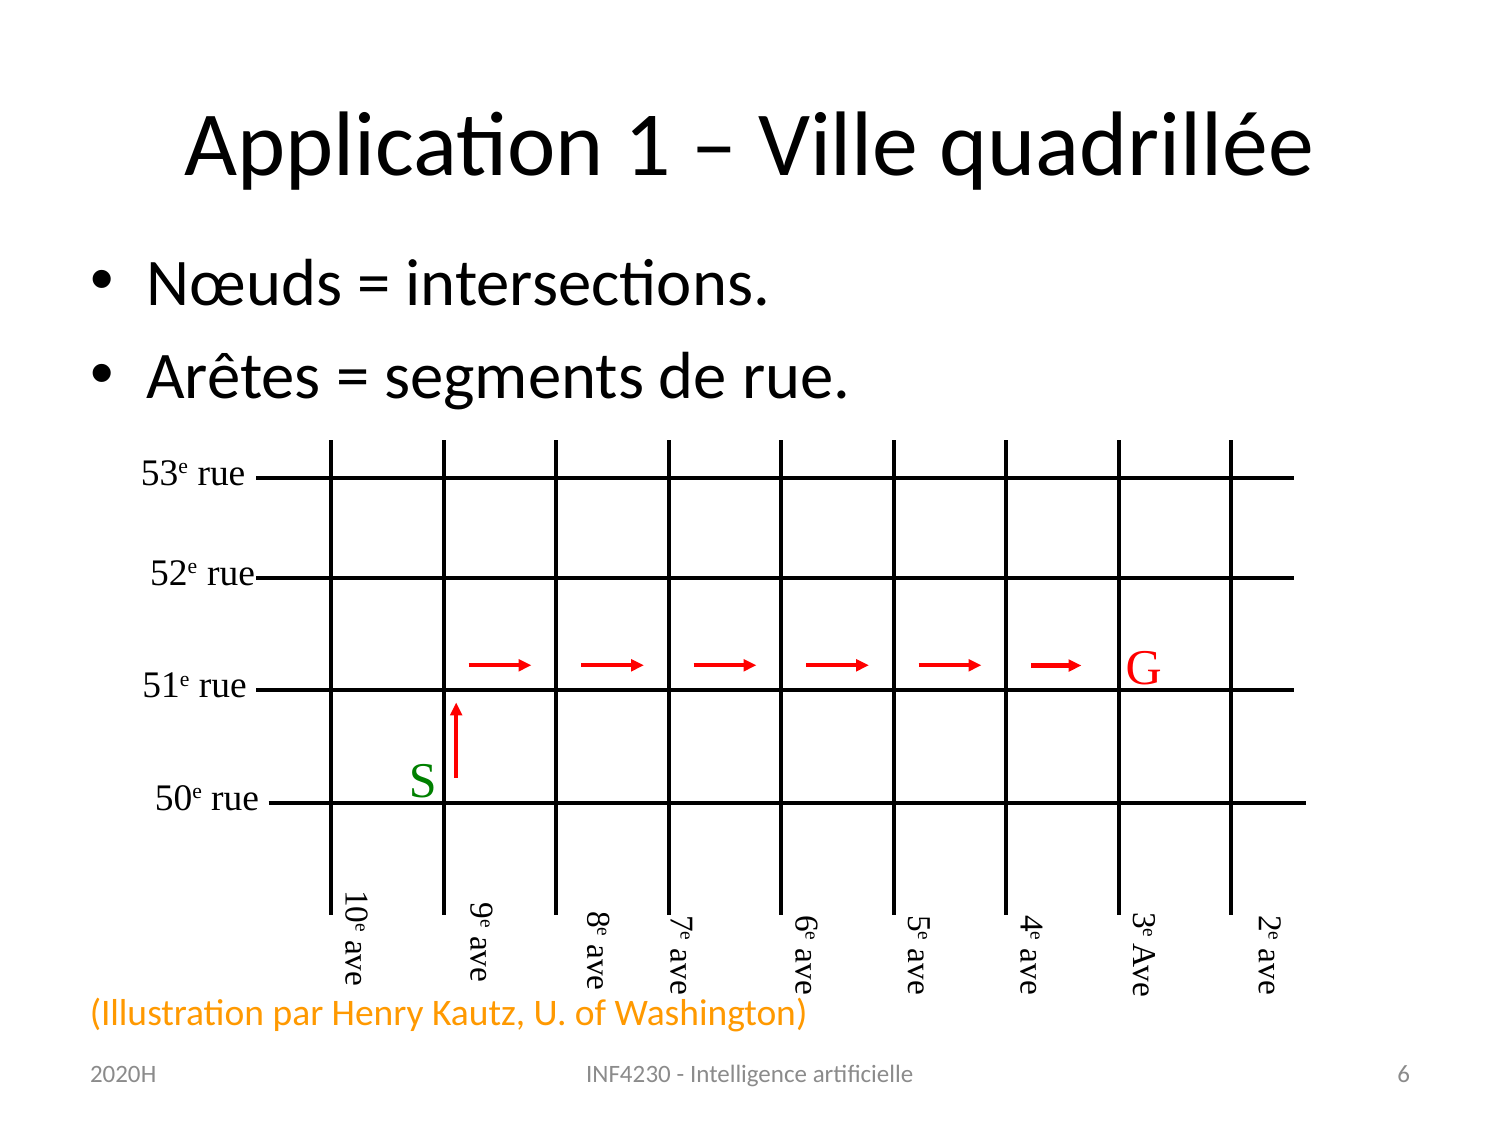

# Application 1 – Ville quadrillée
Nœuds = intersections.
Arêtes = segments de rue.
53e rue
52e rue
G
51e rue
S
50e rue
10e ave
9e ave
8e ave
3e Ave
7e ave
6e ave
5e ave
4e ave
2e ave
(Illustration par Henry Kautz, U. of Washington)
2020H
INF4230 - Intelligence artificielle